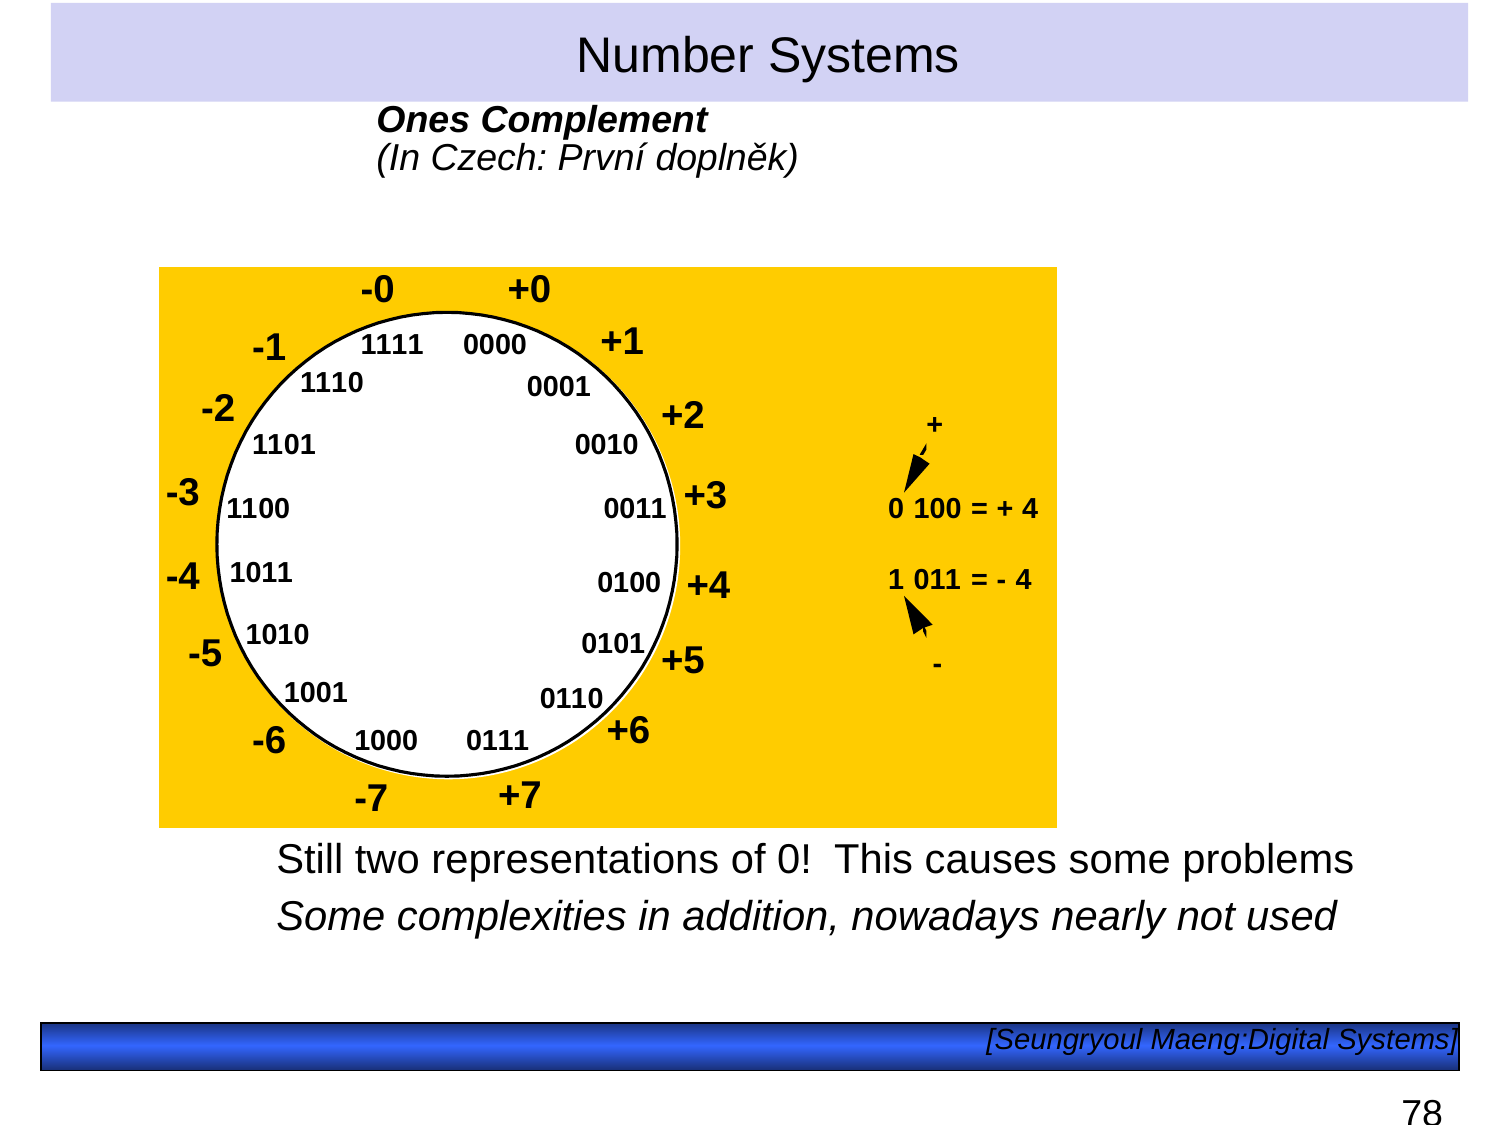

# Number Systems
Ones Complement
(In Czech: První doplněk)
Still two representations of 0! This causes some problems
Some complexities in addition, nowadays nearly not used
[Seungryoul Maeng:Digital Systems]